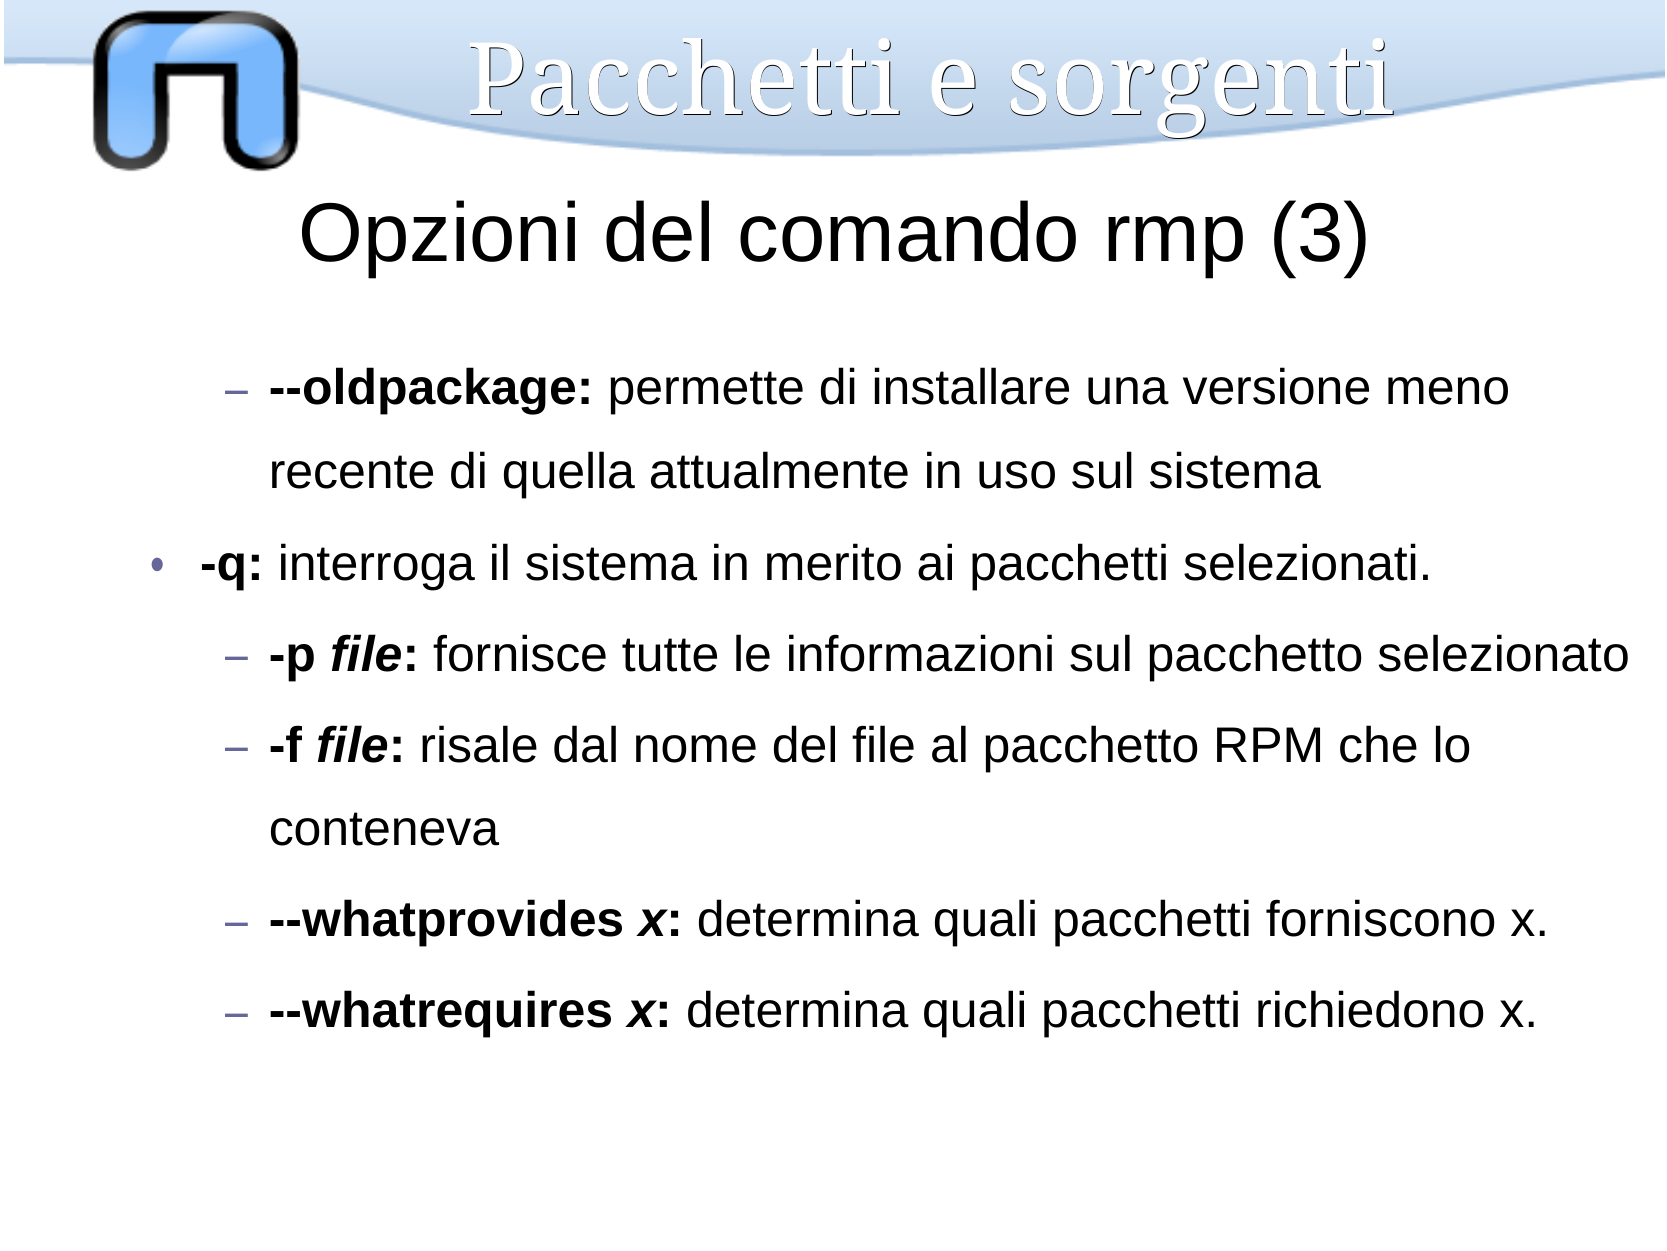

Pacchetti e sorgenti
# Opzioni del comando rmp (3)
--oldpackage: permette di installare una versione meno recente di quella attualmente in uso sul sistema
-q: interroga il sistema in merito ai pacchetti selezionati.
-p file: fornisce tutte le informazioni sul pacchetto selezionato
-f file: risale dal nome del file al pacchetto RPM che lo conteneva
--whatprovides x: determina quali pacchetti forniscono x.
--whatrequires x: determina quali pacchetti richiedono x.